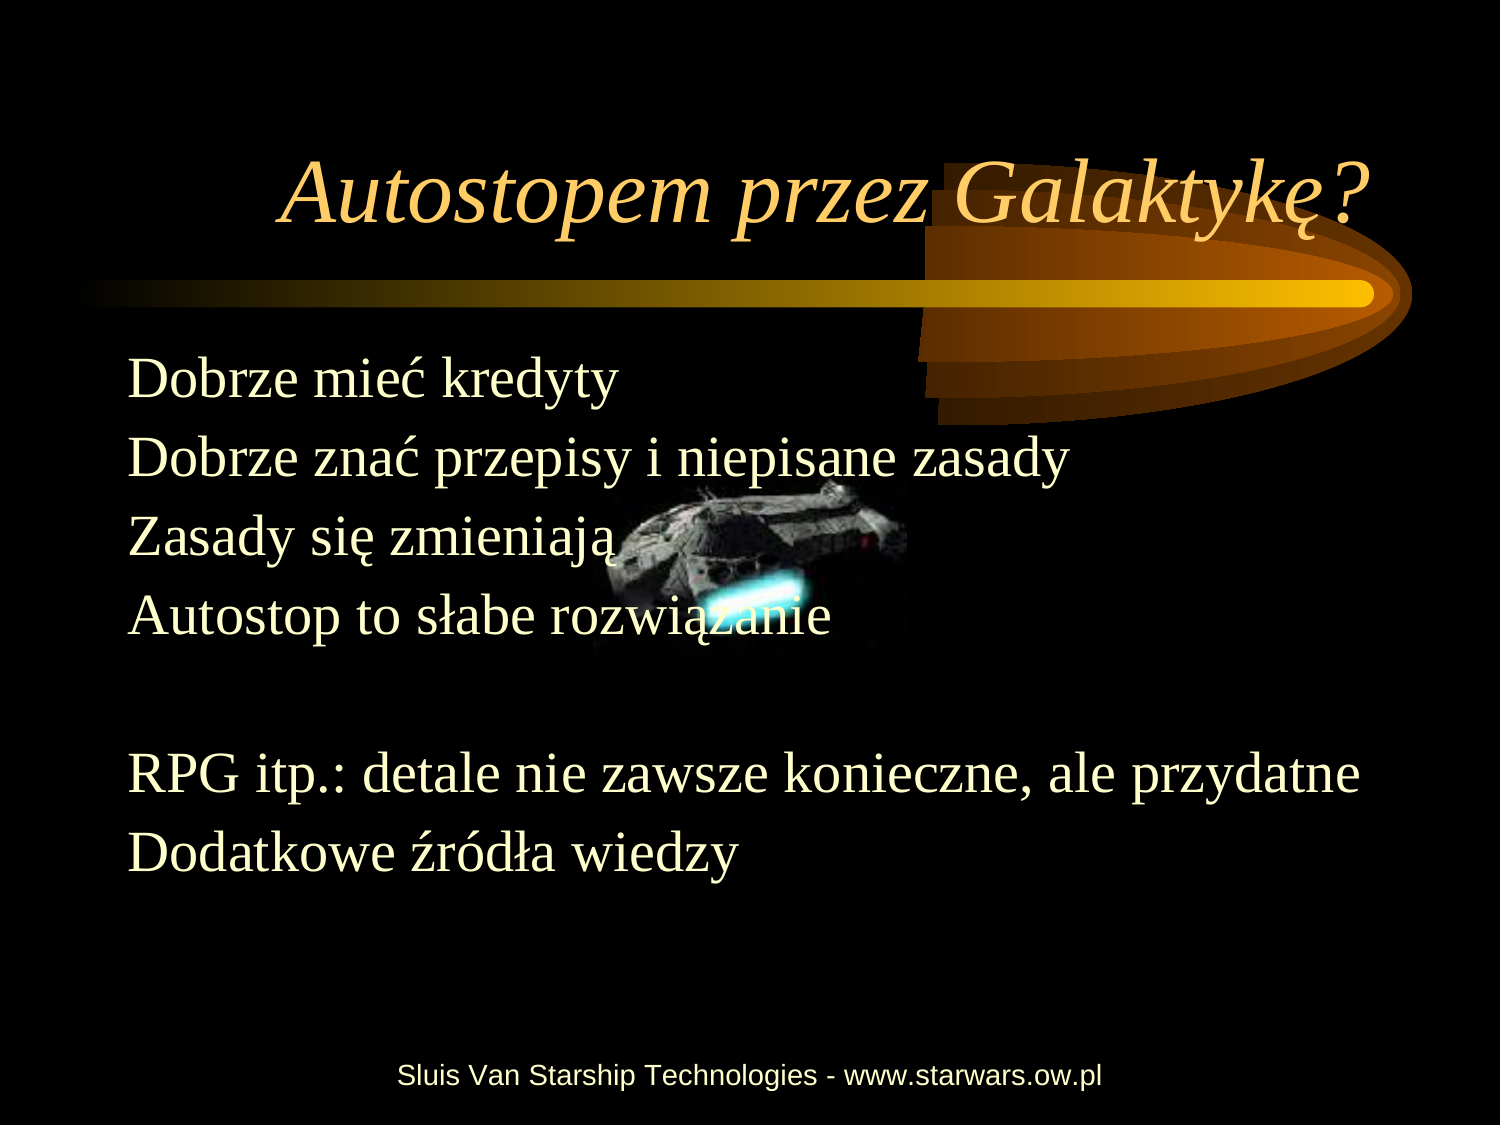

# Autostopem przez Galaktykę?
Dobrze mieć kredyty
Dobrze znać przepisy i niepisane zasady
Zasady się zmieniają
Autostop to słabe rozwiązanie
RPG itp.: detale nie zawsze konieczne, ale przydatne
Dodatkowe źródła wiedzy
Sluis Van Starship Technologies - www.starwars.ow.pl